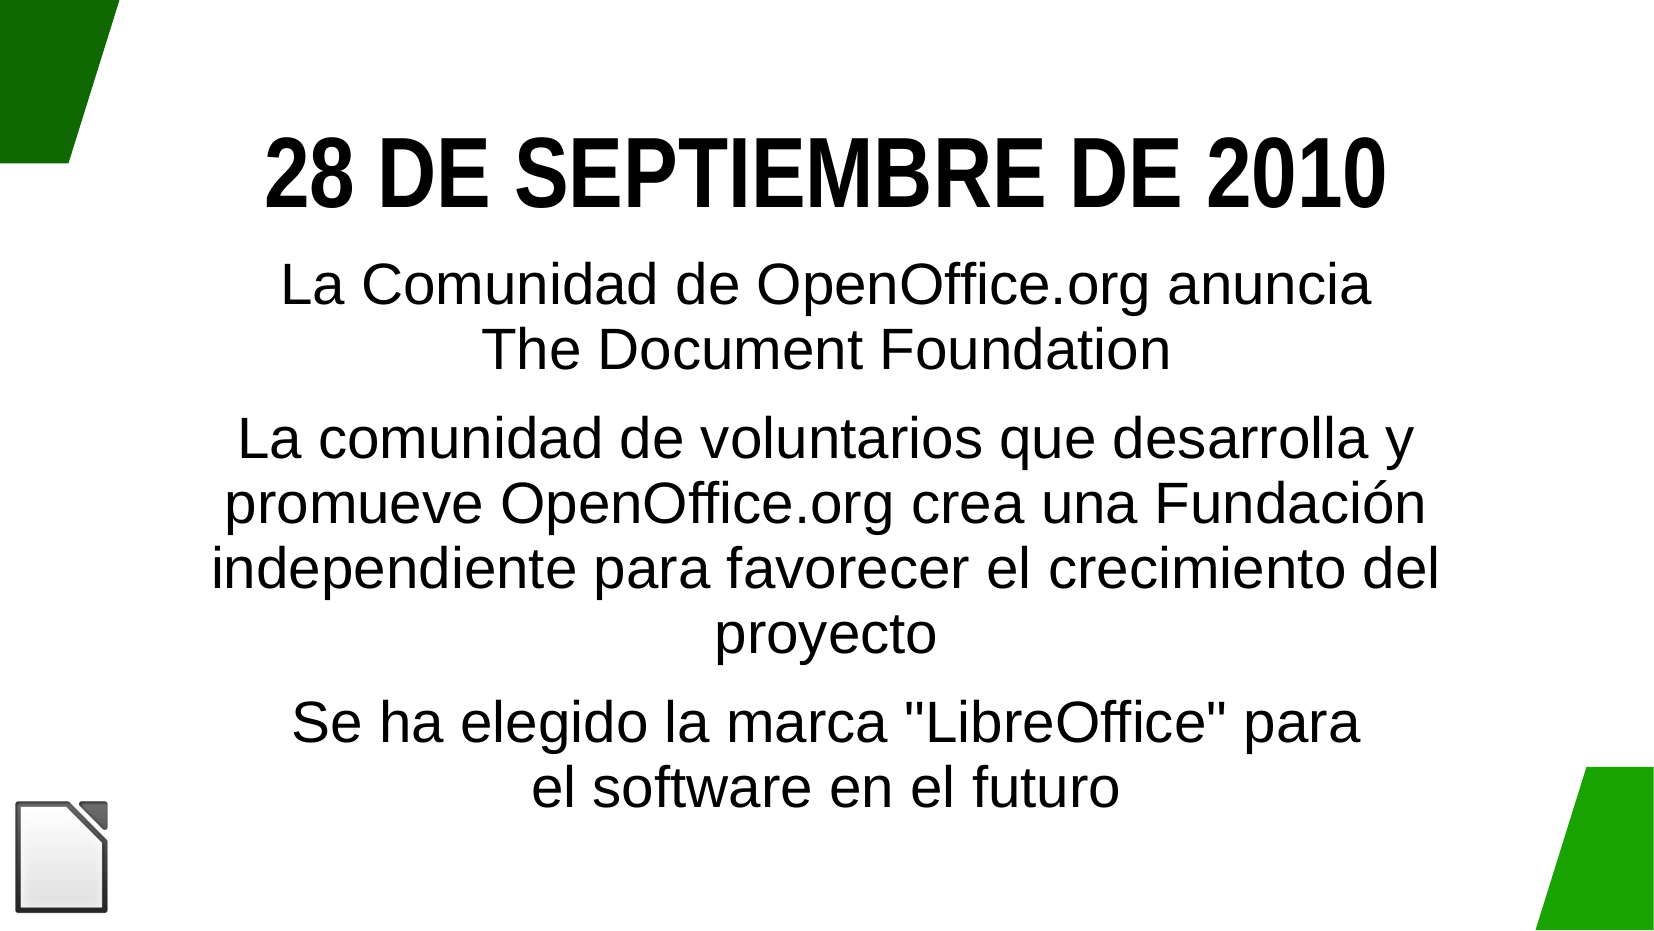

# 28 DE SEPTIEMBRE DE 2010
La Comunidad de OpenOffice.org anuncia
The Document Foundation
La comunidad de voluntarios que desarrolla y promueve OpenOffice.org crea una Fundación independiente para favorecer el crecimiento del proyecto
Se ha elegido la marca "LibreOffice" para
el software en el futuro